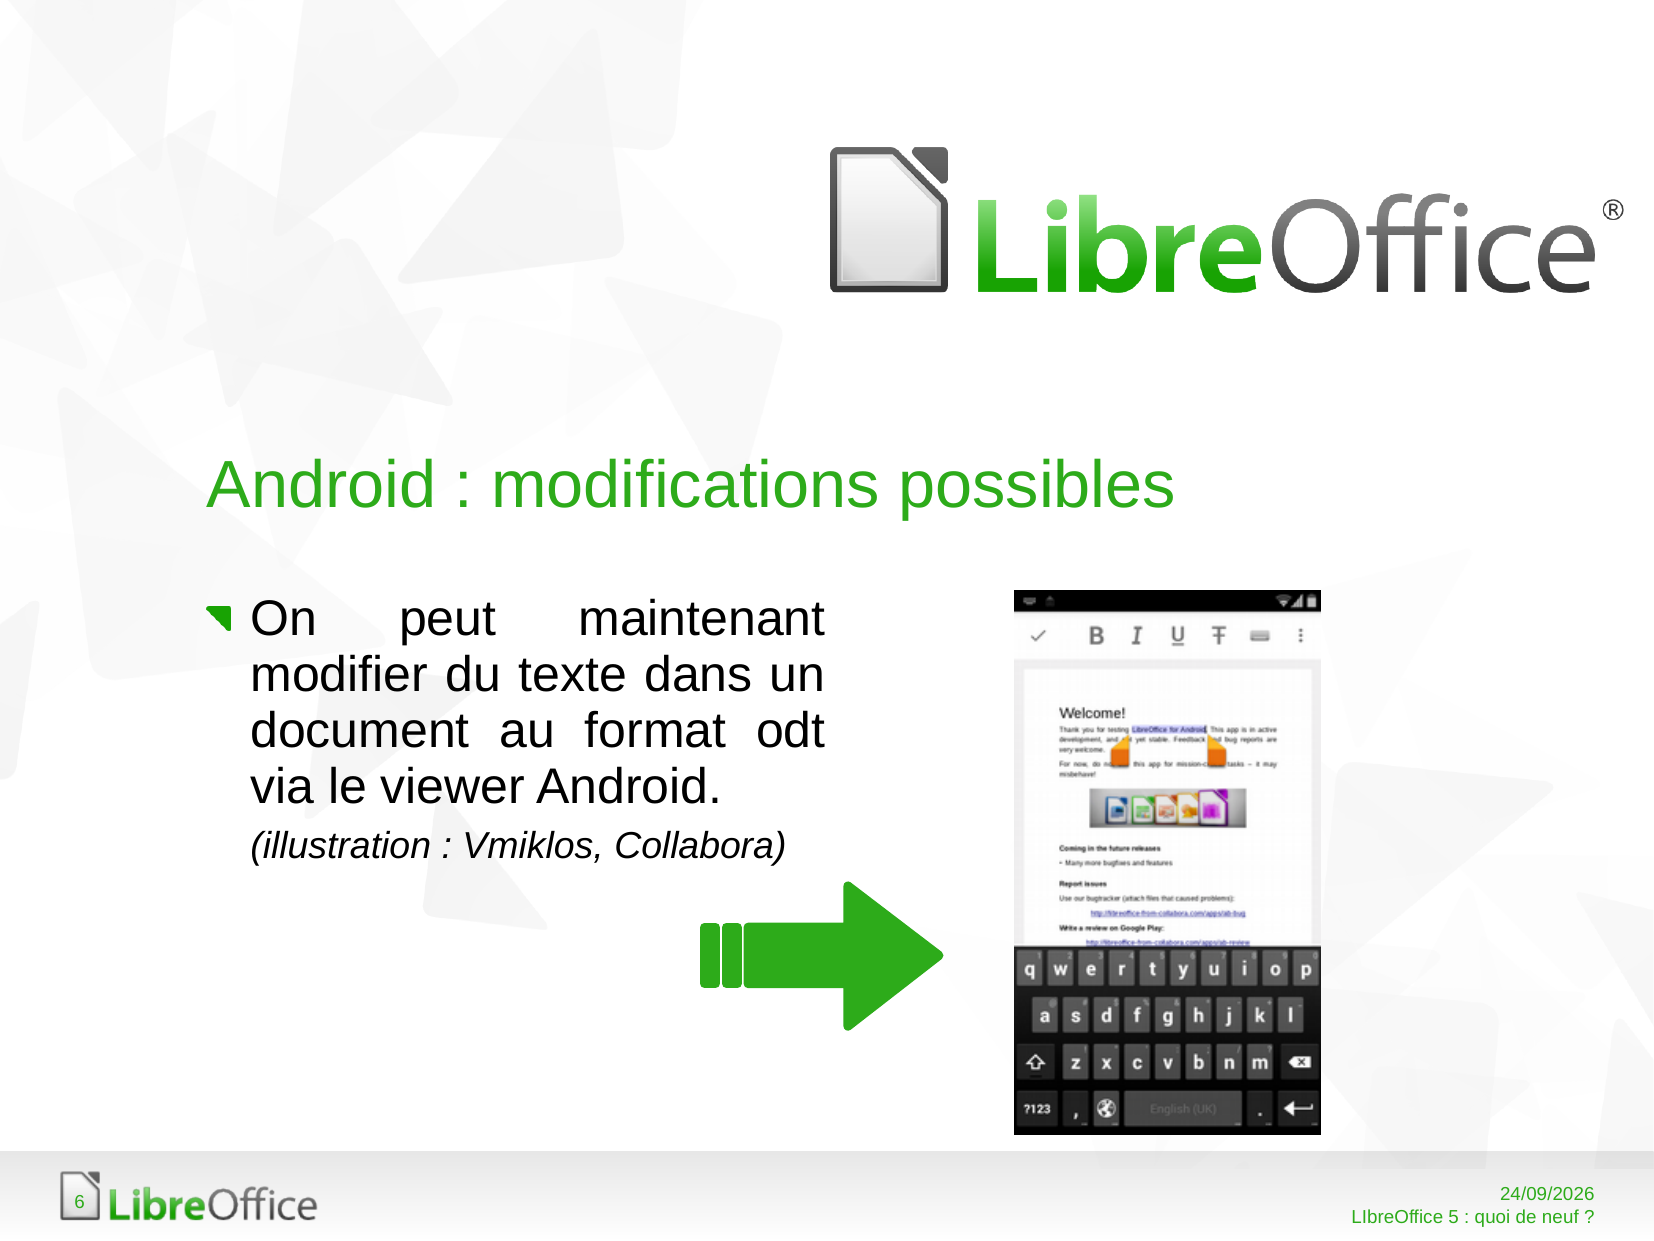

# Android : modifications possibles
On peut maintenant modifier du texte dans un document au format odt via le viewer Android.
(illustration : Vmiklos, Collabora)
6
LIbreOffice 5 : quoi de neuf ?